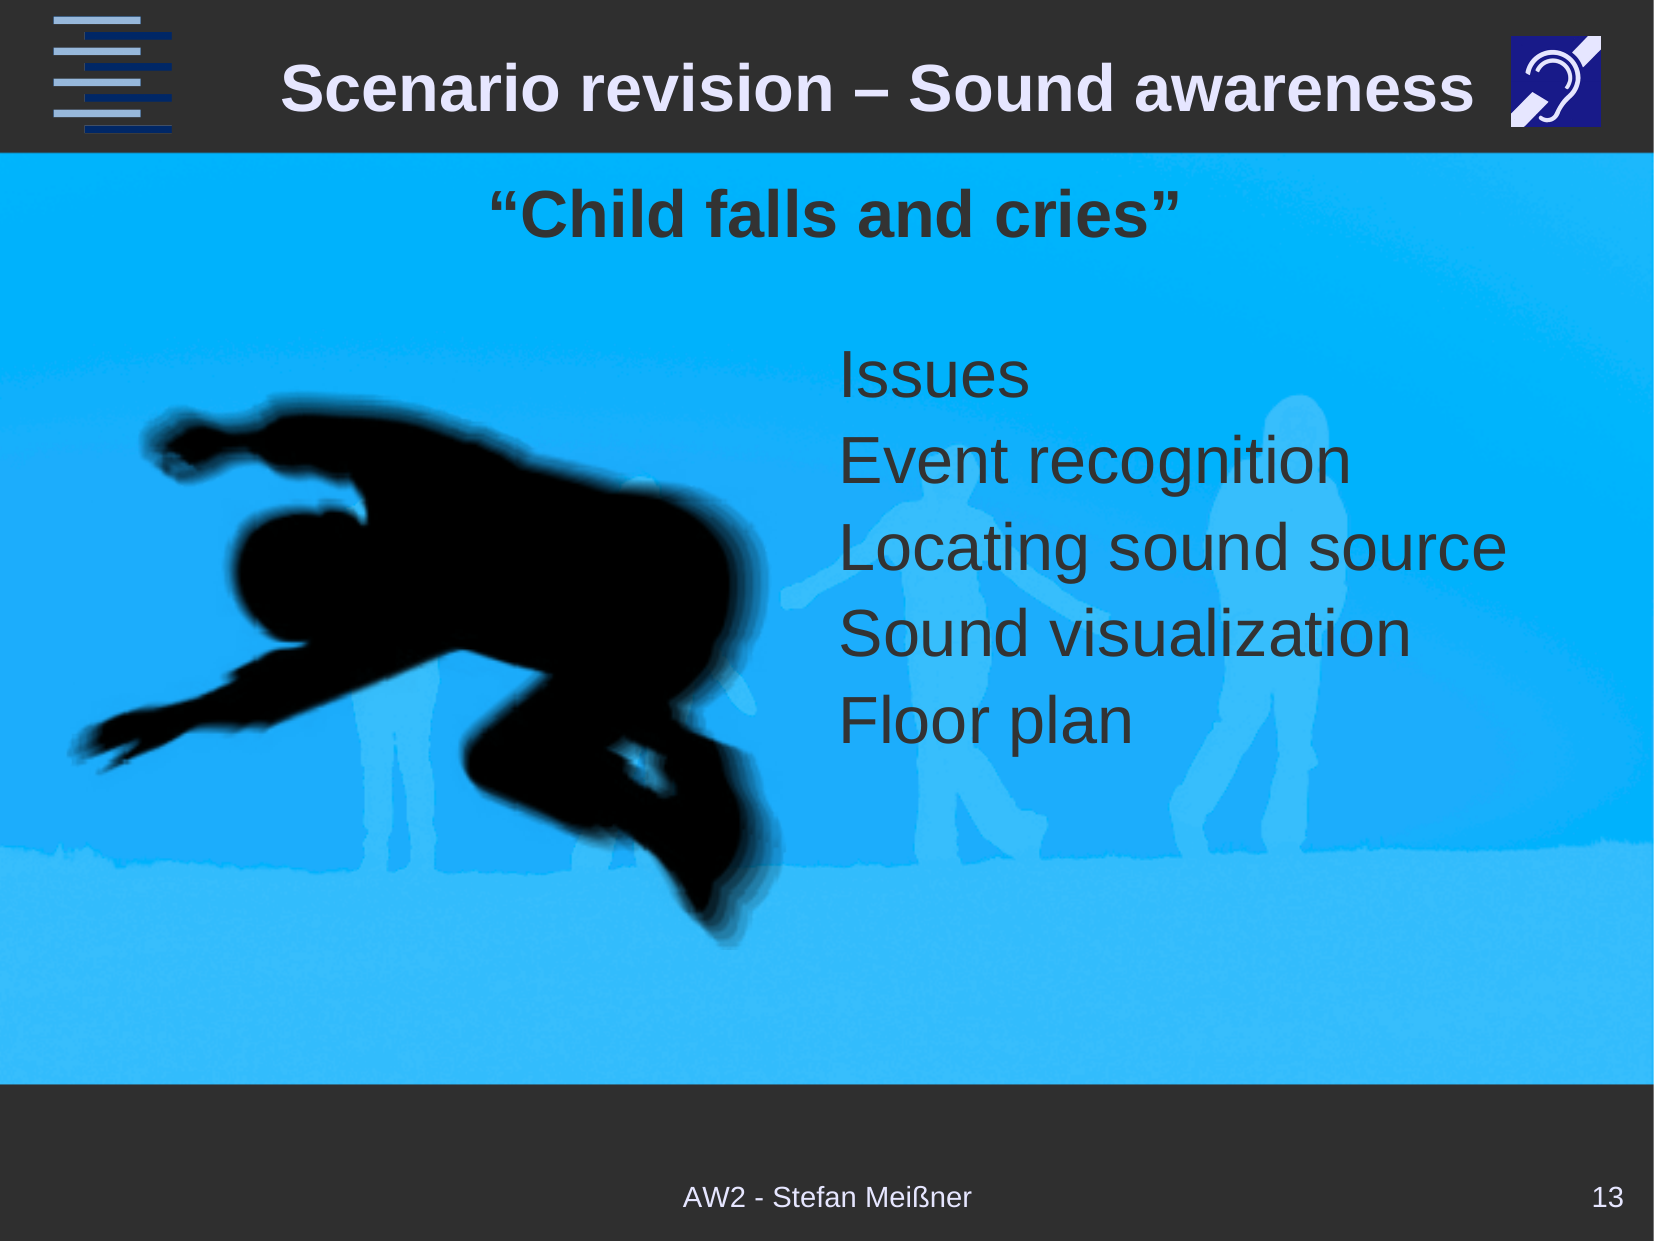

# Scenario revision – Sound awareness
“Child falls and cries”
Issues
Event recognition
Locating sound source
Sound visualization
Floor plan
AW2 - Stefan Meißner
13